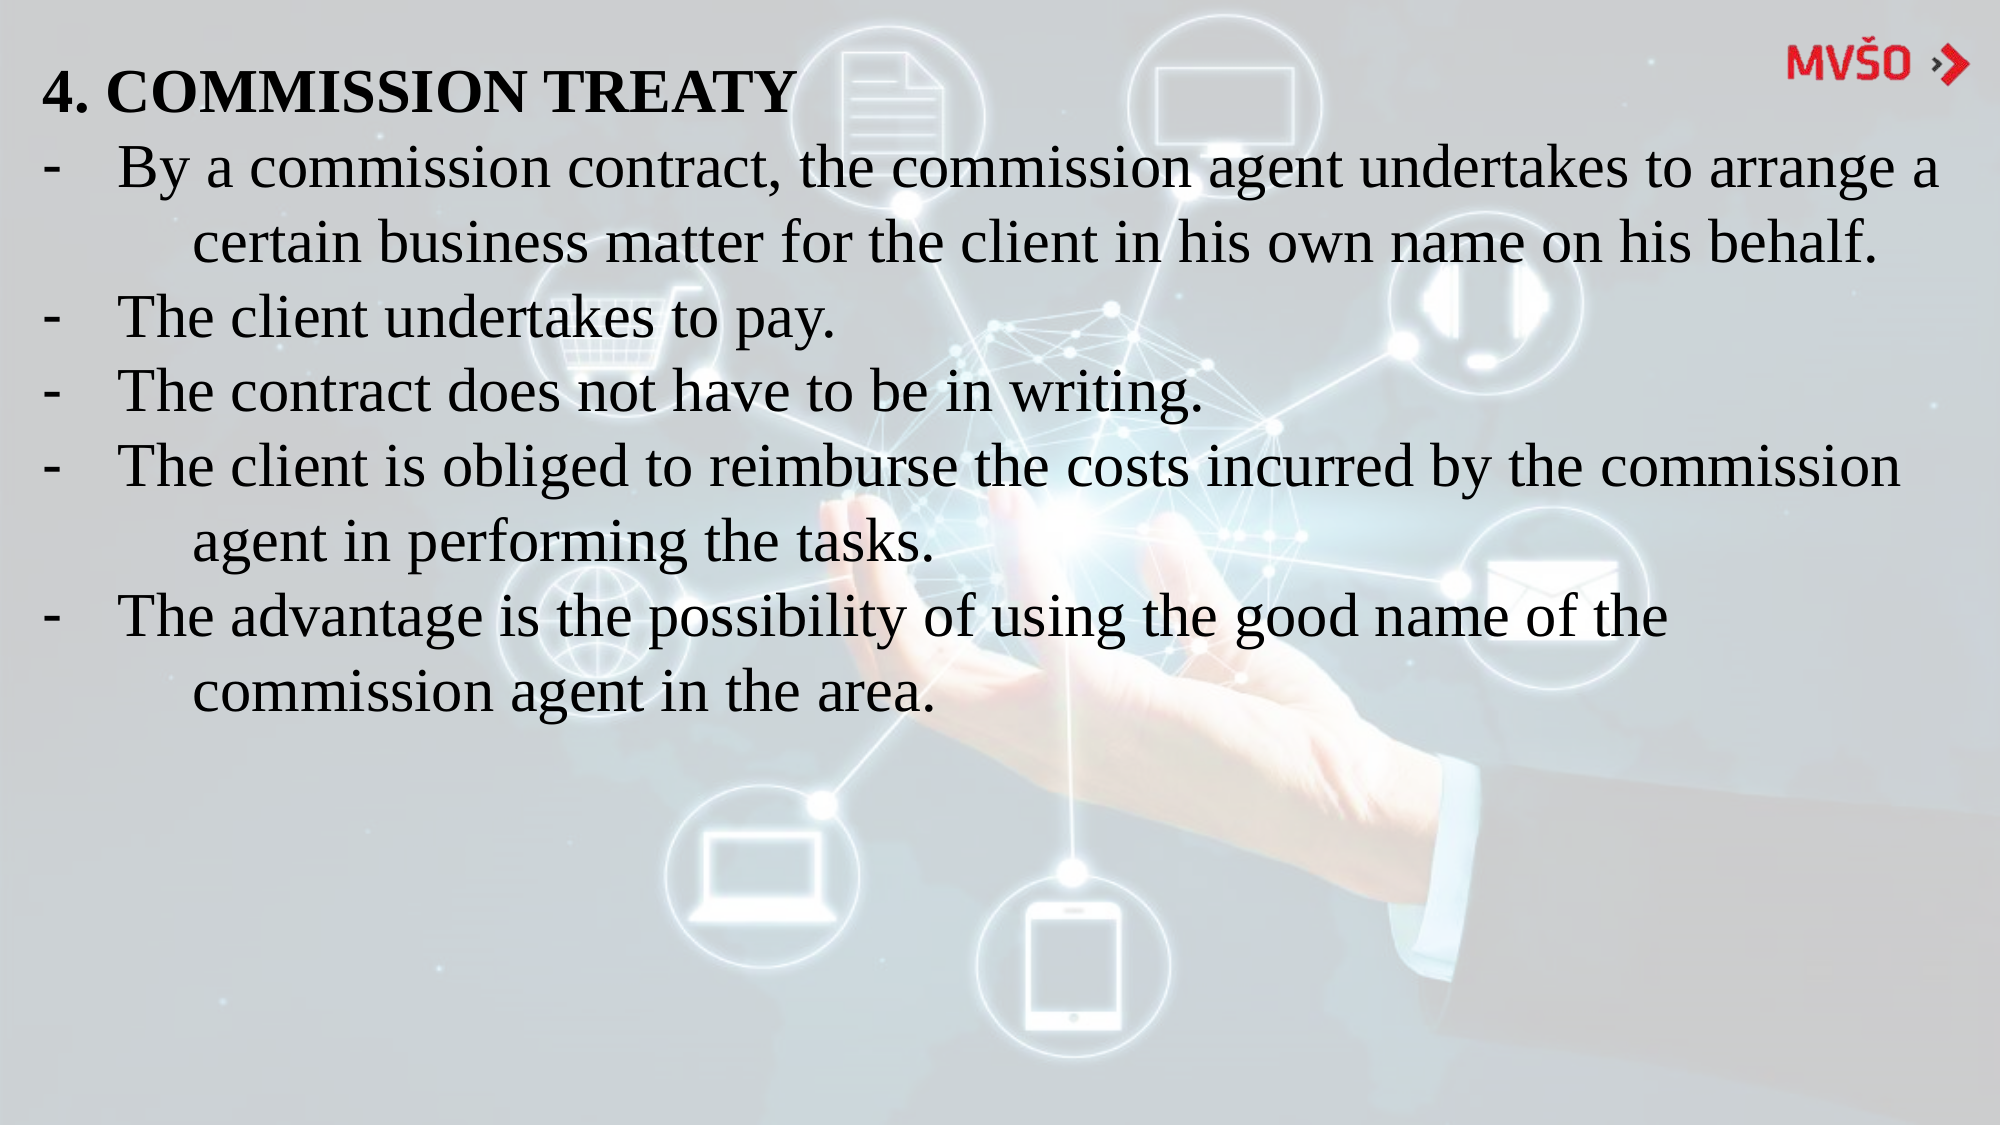

4. COMMISSION TREATY
By a commission contract, the commission agent undertakes to arrange a certain business matter for the client in his own name on his behalf.
The client undertakes to pay.
The contract does not have to be in writing.
The client is obliged to reimburse the costs incurred by the commission agent in performing the tasks.
The advantage is the possibility of using the good name of the commission agent in the area.